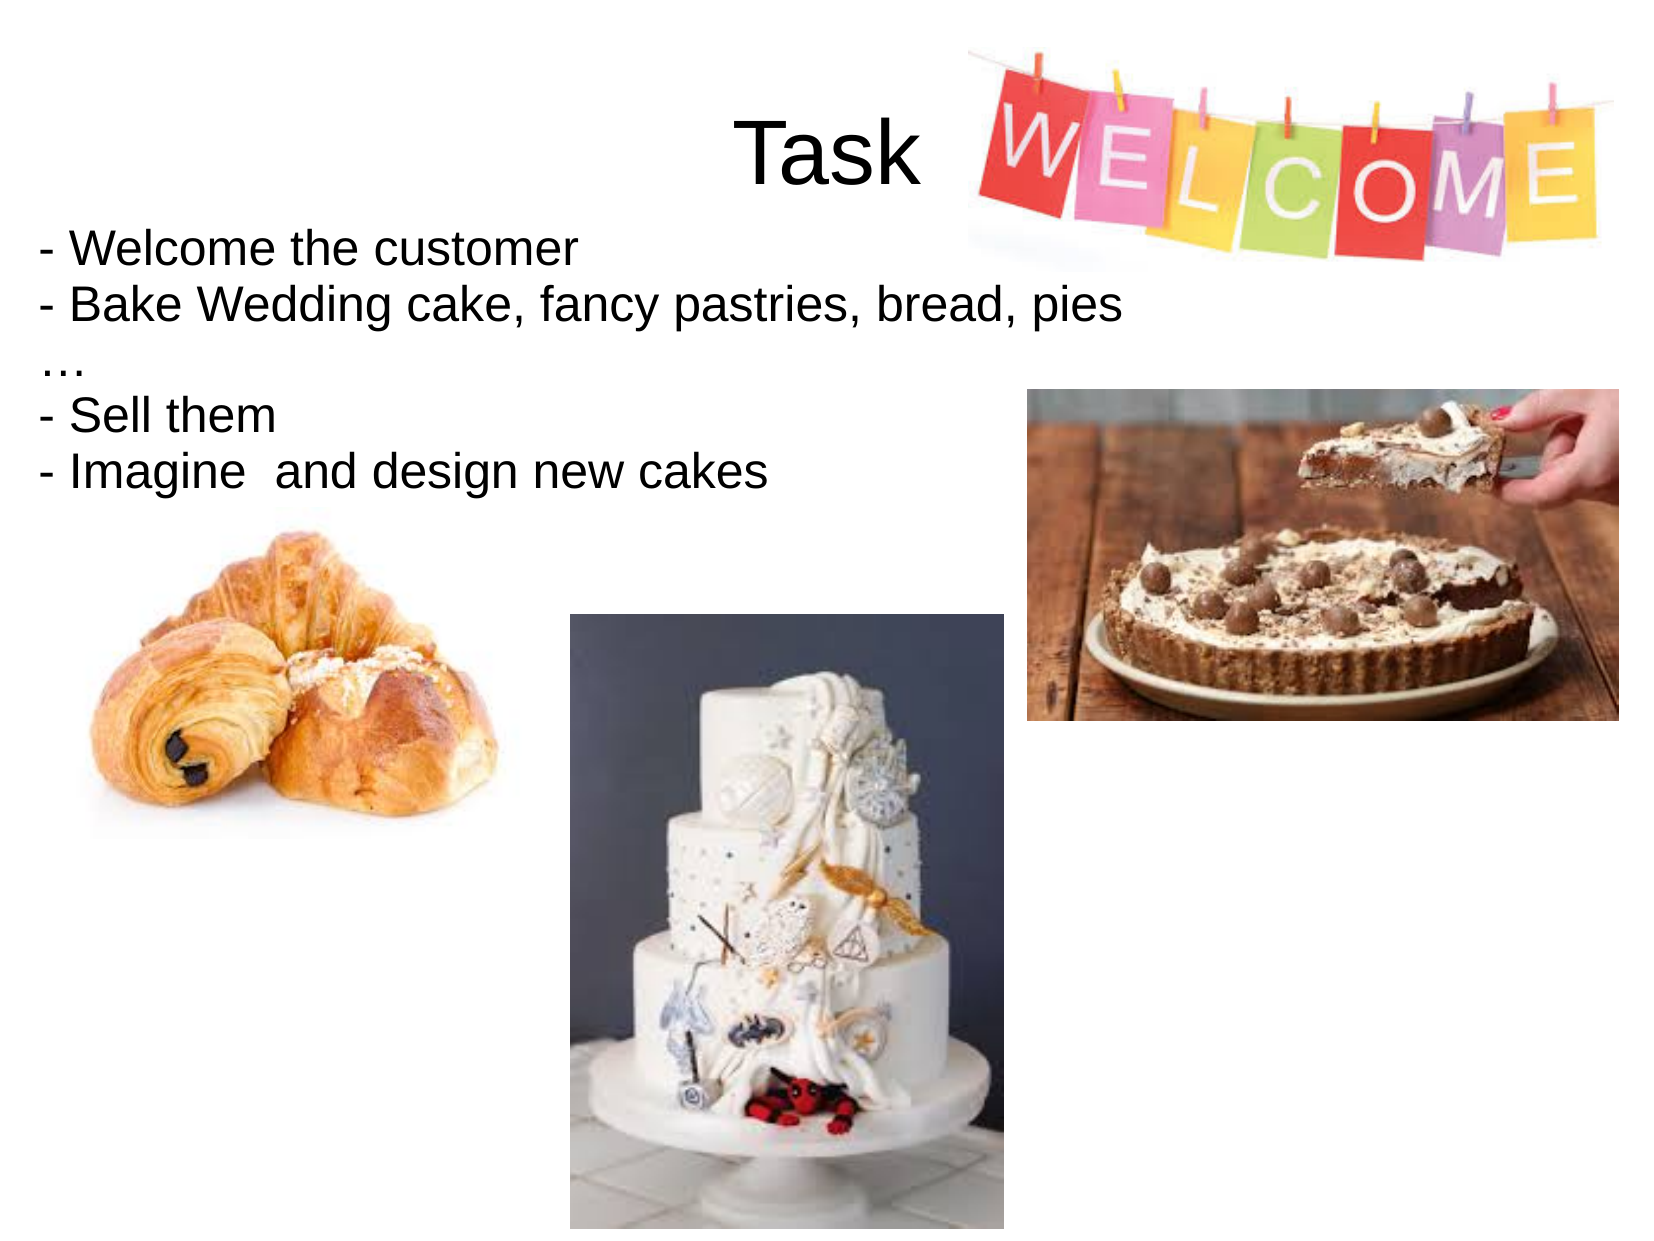

# Task
- Welcome the customer
- Bake Wedding cake, fancy pastries, bread, pies …
- Sell them
- Imagine and design new cakes